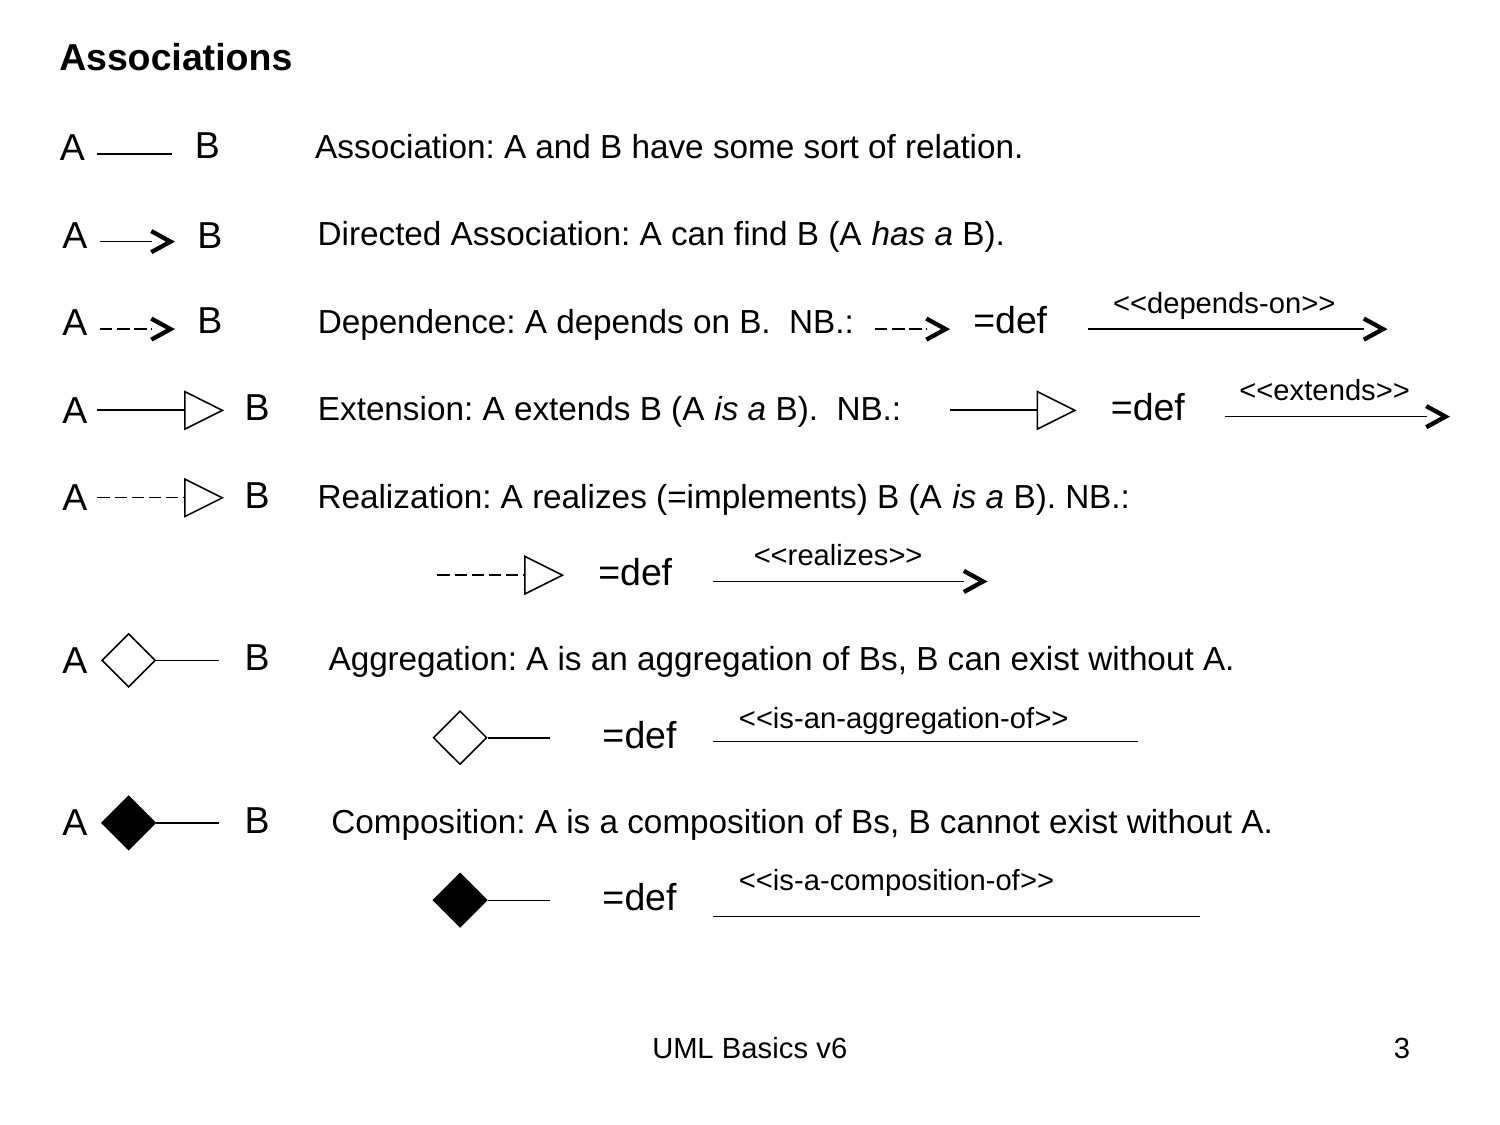

Associations
B
A
Association: A and B have some sort of relation.
A
B
Directed Association: A can find B (A has a B).
<<depends-on>>
B
=def
A
Dependence: A depends on B. NB.:
<<extends>>
B
=def
A
Extension: A extends B (A is a B). NB.:
B
A
Realization: A realizes (=implements) B (A is a B). NB.:
<<realizes>>
=def
B
A
Aggregation: A is an aggregation of Bs, B can exist without A.
<<is-an-aggregation-of>>
=def
B
A
Composition: A is a composition of Bs, B cannot exist without A.
<<is-a-composition-of>>
=def
UML Basics v6
3